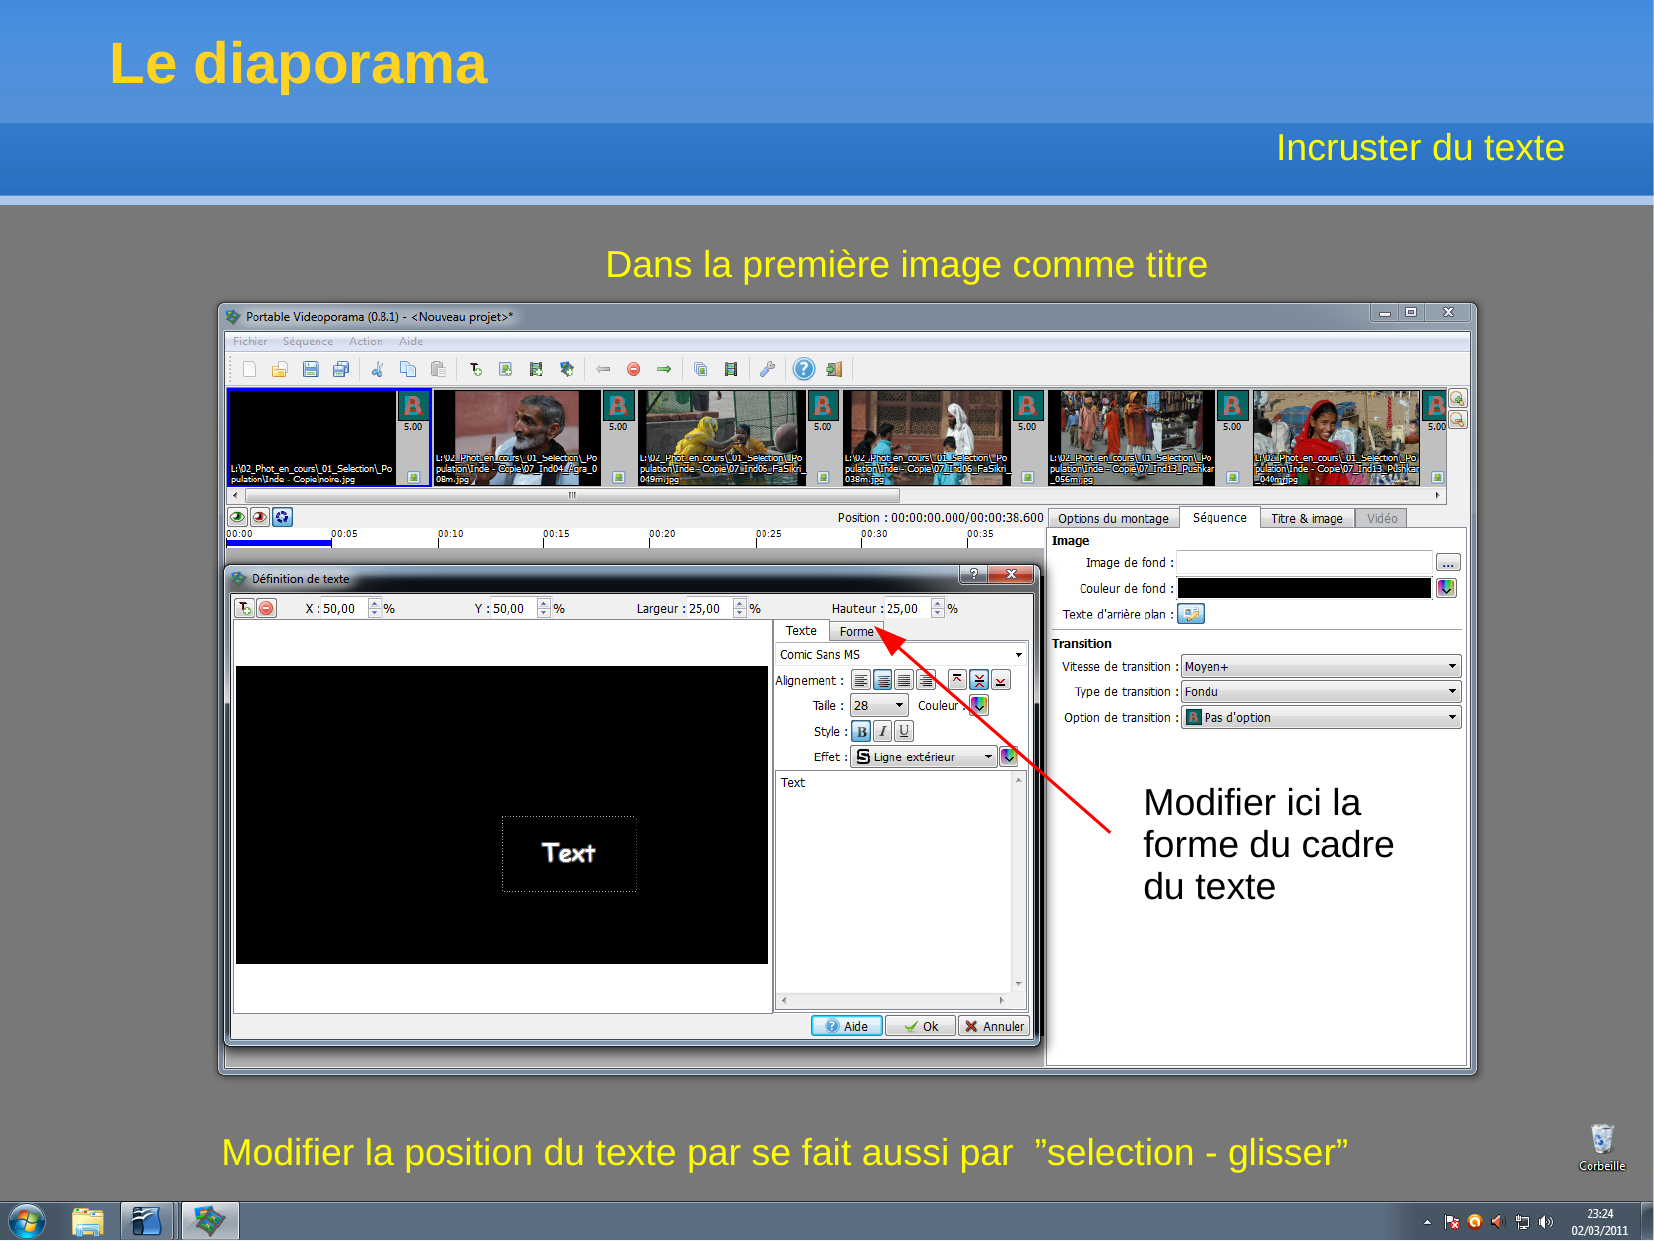

Le diaporama
 Incruster du texte
#
Dans la première image comme titre
 Modifier ici la
 forme du cadre
 du texte
Modifier la position du texte par se fait aussi par ”selection - glisser”